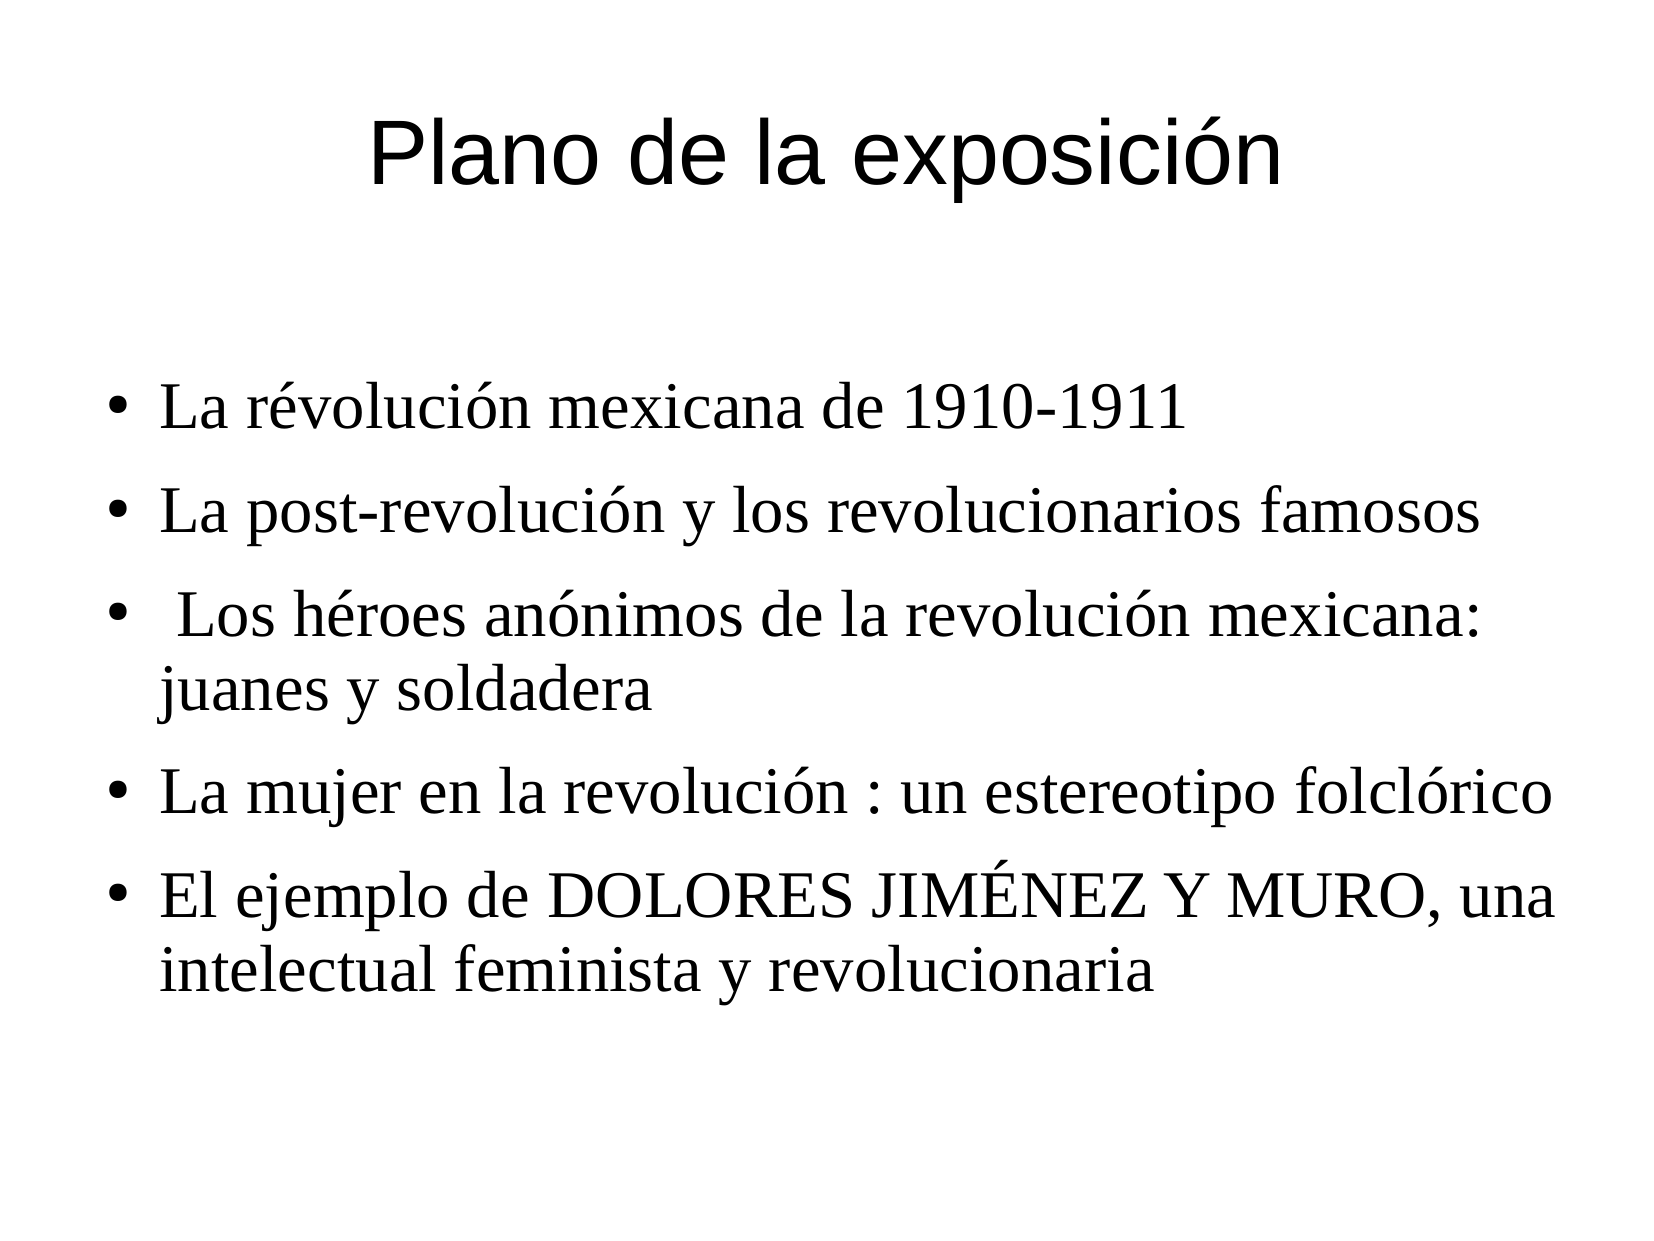

# Plano de la exposición
La révolución mexicana de 1910-1911
La post-revolución y los revolucionarios famosos
 Los héroes anónimos de la revolución mexicana: juanes y soldadera
La mujer en la revolución : un estereotipo folclórico
El ejemplo de DOLORES JIMÉNEZ Y MURO, una intelectual feminista y revolucionaria